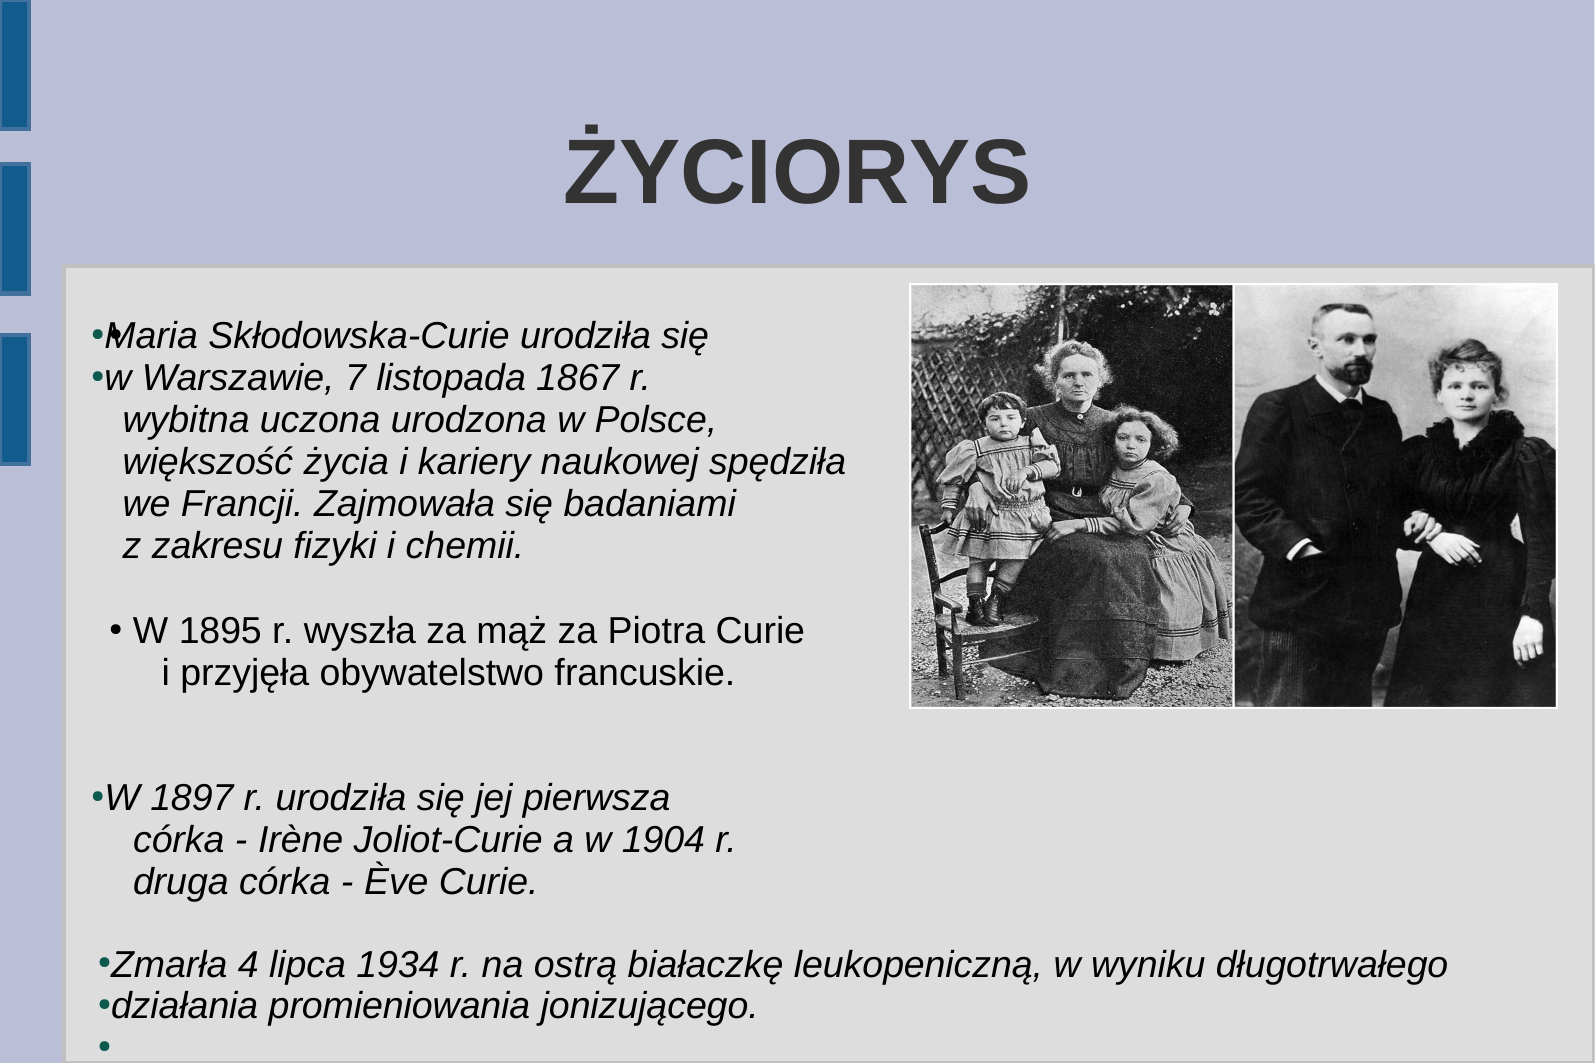

# ŻYCIORYS
Maria Skłodowska-Curie urodziła się
w Warszawie, 7 listopada 1867 r.
 wybitna uczona urodzona w Polsce,
 większość życia i kariery naukowej spędziła
 we Francji. Zajmowała się badaniami
 z zakresu fizyki i chemii.
W 1897 r. urodziła się jej pierwsza
 córka - Irène Joliot-Curie a w 1904 r.
 druga córka - Ève Curie.
 W 1895 r. wyszła za mąż za Piotra Curie
 i przyjęła obywatelstwo francuskie.
Zmarła 4 lipca 1934 r. na ostrą białaczkę leukopeniczną, w wyniku długotrwałego
działania promieniowania jonizującego.